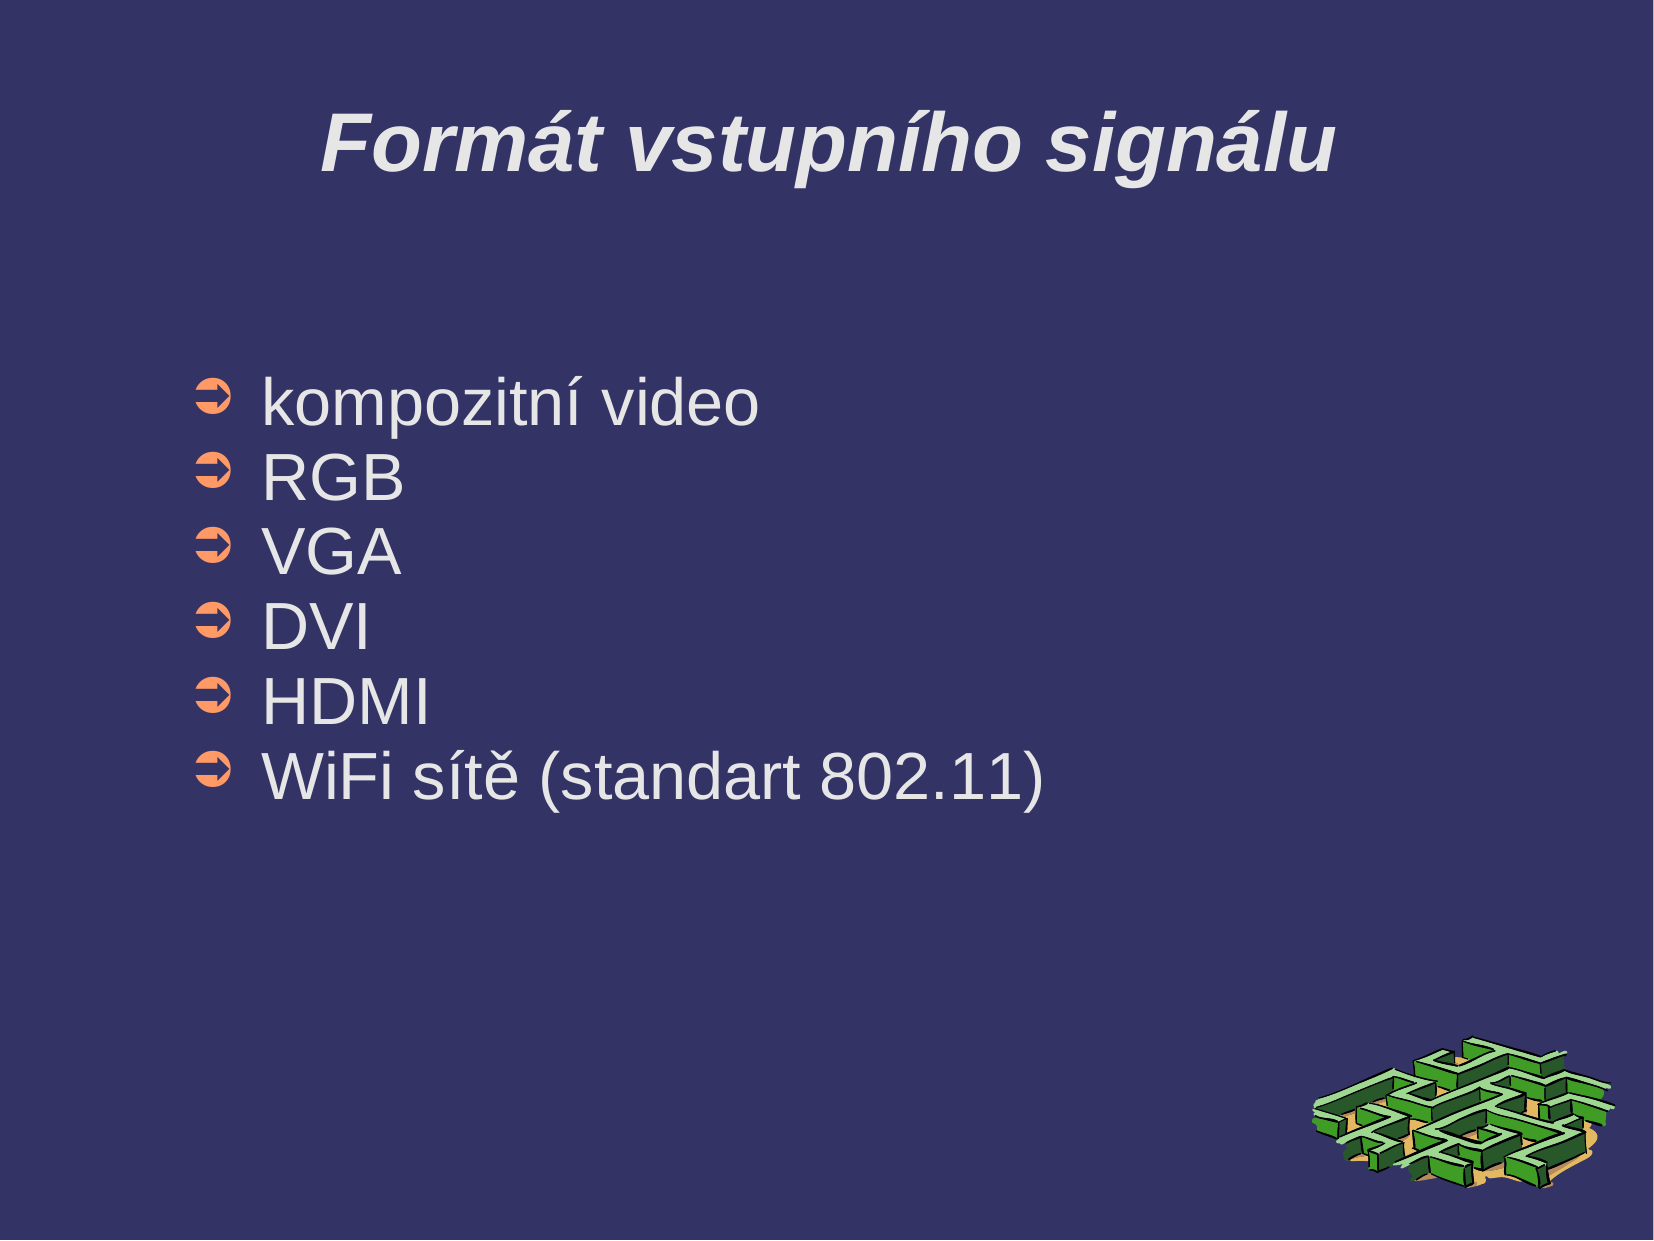

# Formát vstupního signálu
kompozitní video
RGB
VGA
DVI
HDMI
WiFi sítě (standart 802.11)